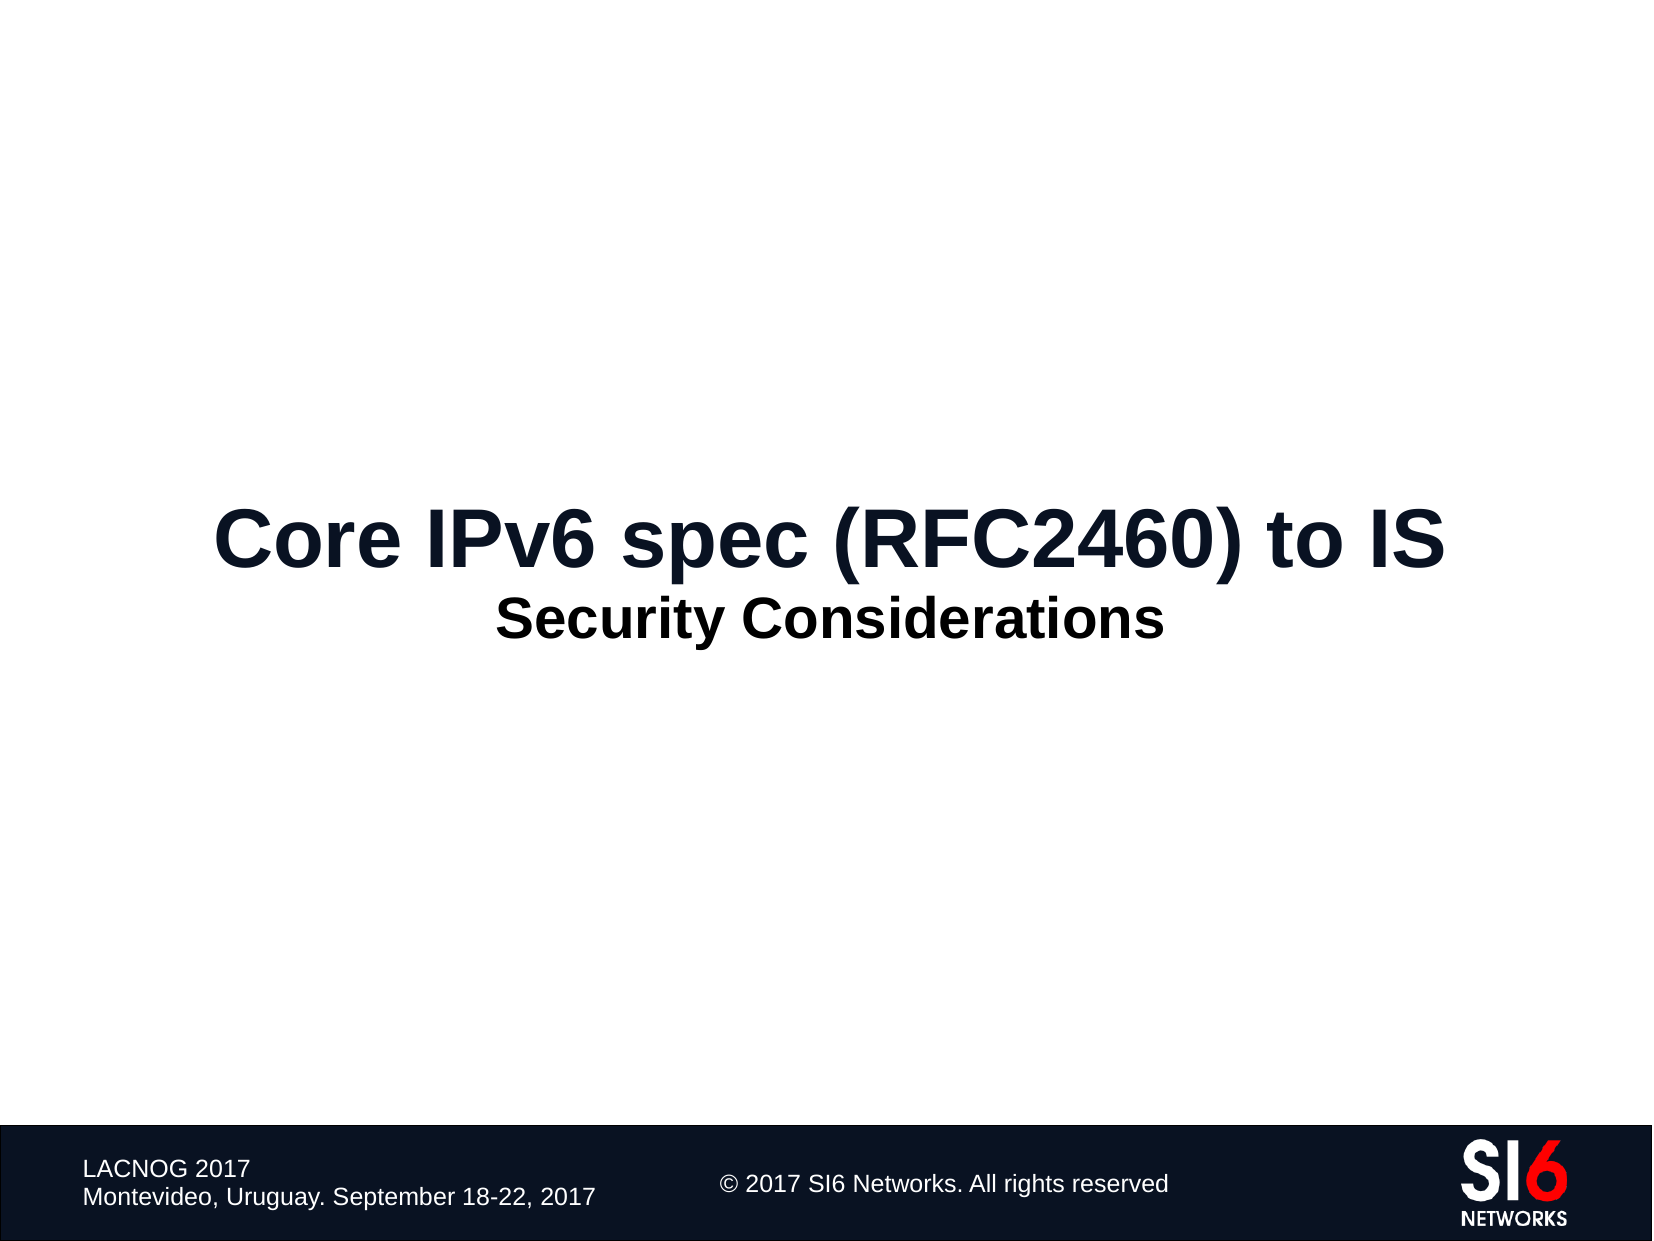

# Core IPv6 spec (RFC2460) to IS Security Considerations
30